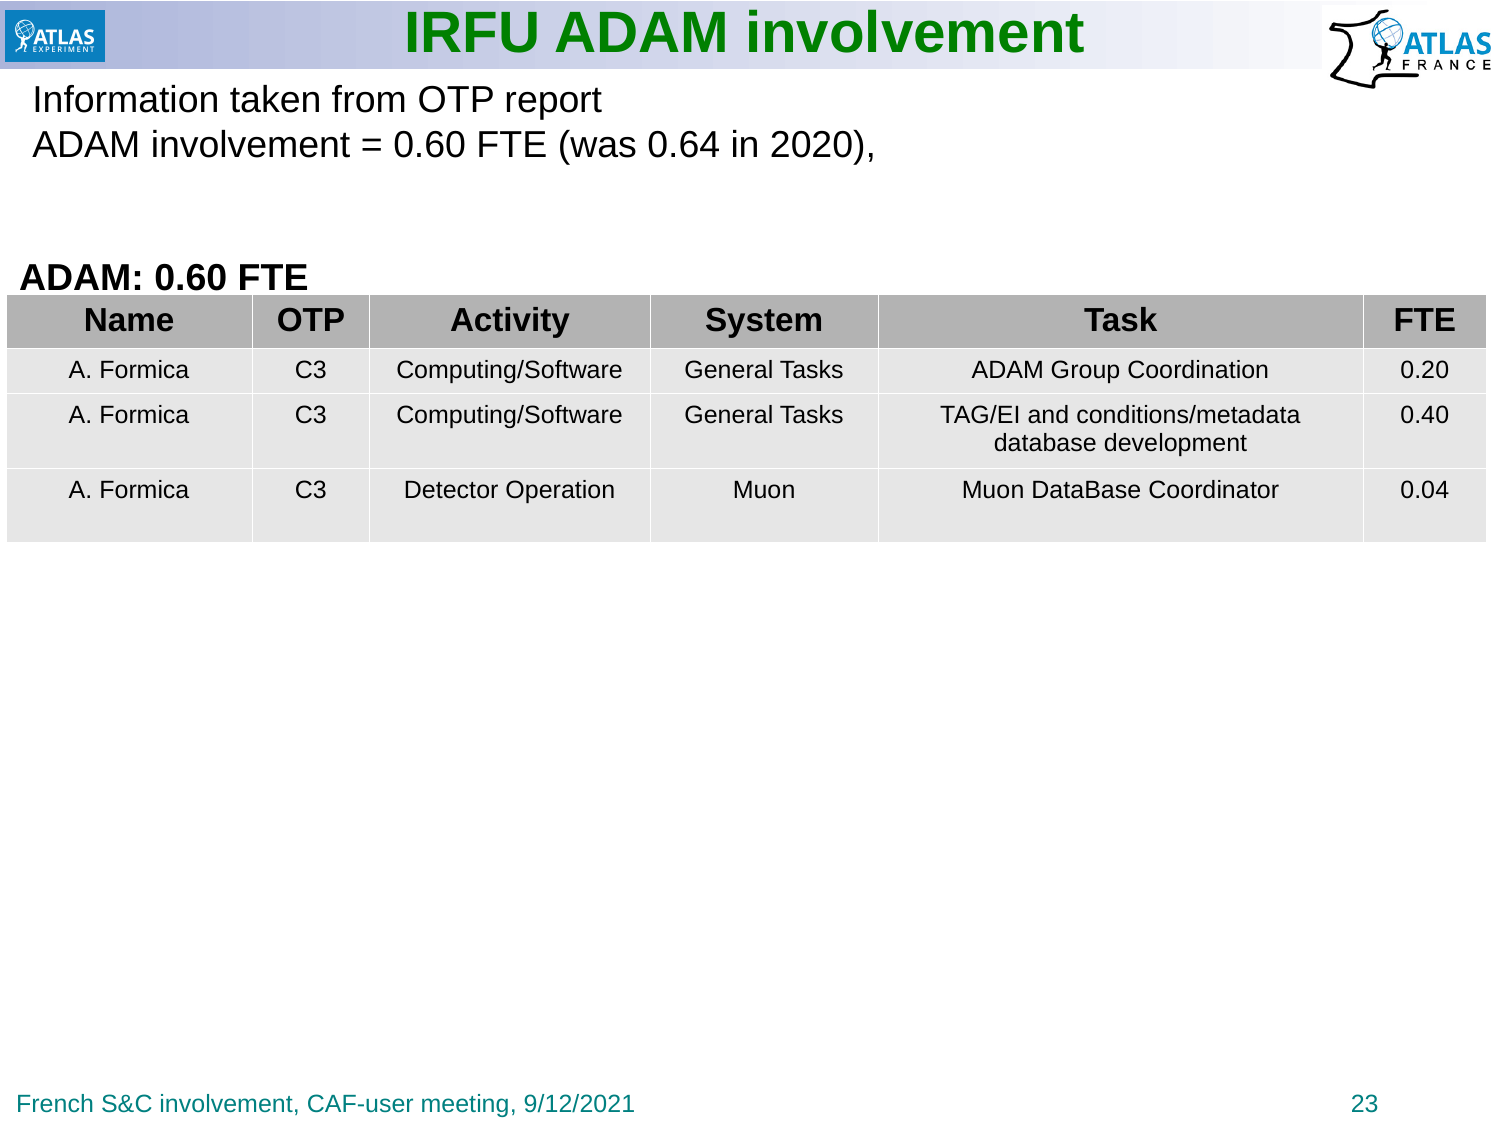

IRFU ADAM involvement
Information taken from OTP report
ADAM involvement = 0.60 FTE (was 0.64 in 2020),
ADAM: 0.60 FTE
| Name | OTP | Activity | System | Task | FTE |
| --- | --- | --- | --- | --- | --- |
| A. Formica | C3 | Computing/Software | General Tasks | ADAM Group Coordination | 0.20 |
| A. Formica | C3 | Computing/Software | General Tasks | TAG/EI and conditions/metadata database development | 0.40 |
| A. Formica | C3 | Detector Operation | Muon | Muon DataBase Coordinator | 0.04 |